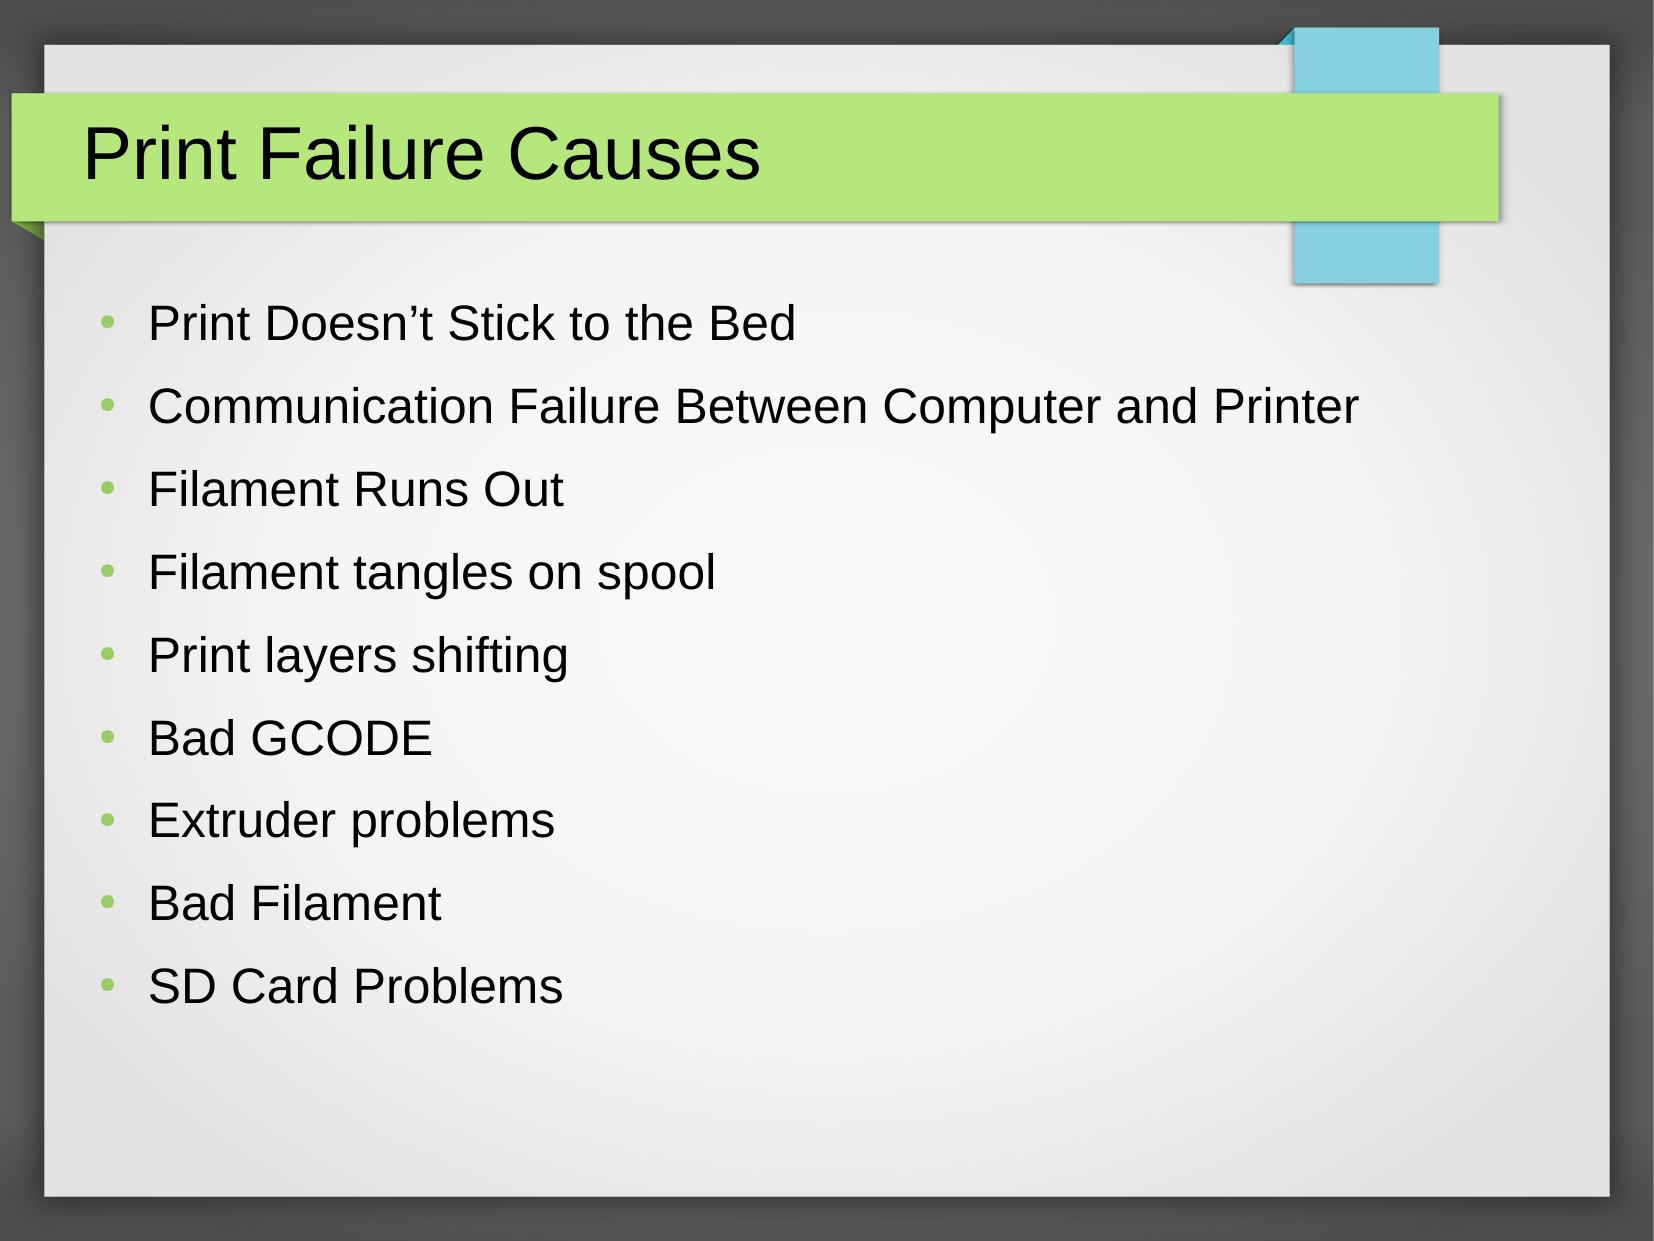

# Print Failure Causes
Print Doesn’t Stick to the Bed
Communication Failure Between Computer and Printer
Filament Runs Out
Filament tangles on spool
Print layers shifting
Bad GCODE
Extruder problems
Bad Filament
SD Card Problems